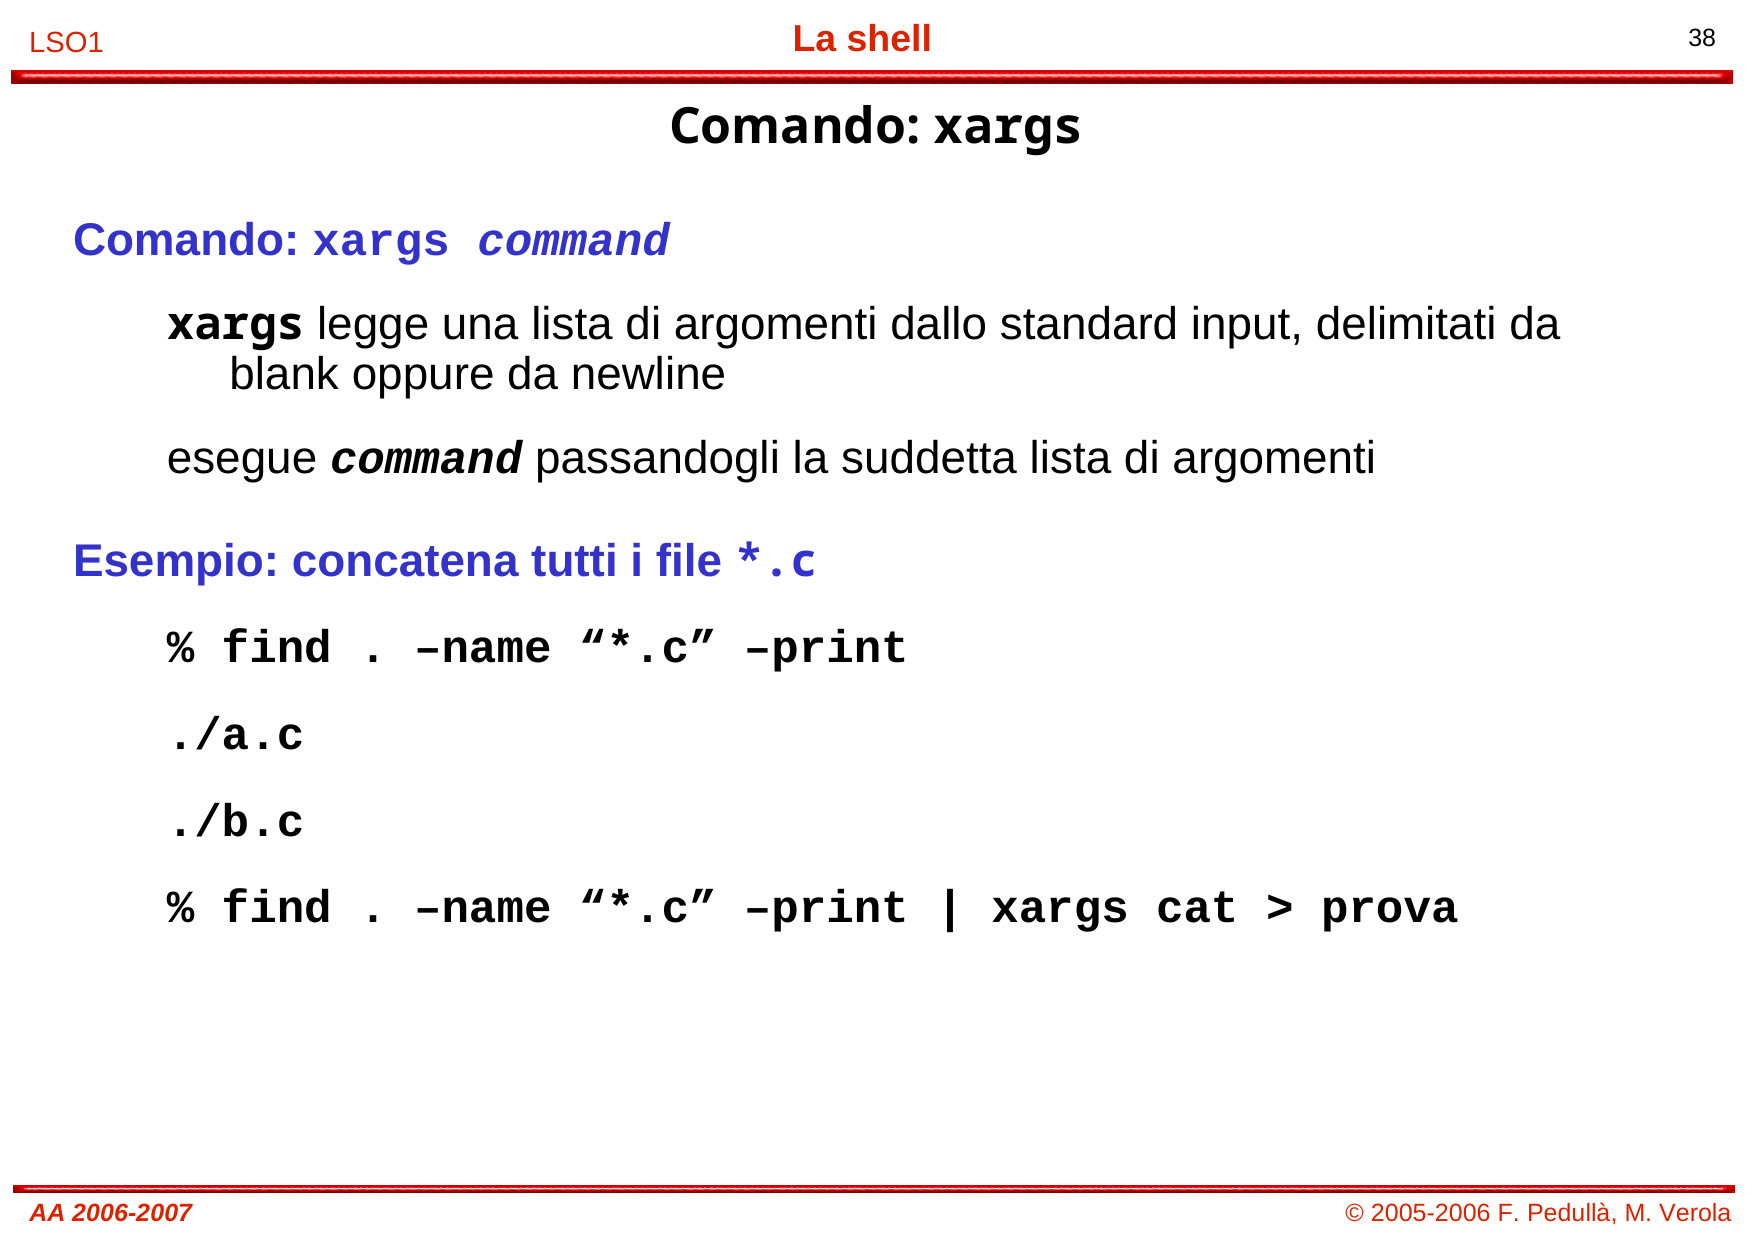

# Comando: xargs
Comando: xargs command
xargs legge una lista di argomenti dallo standard input, delimitati da blank oppure da newline
esegue command passandogli la suddetta lista di argomenti
Esempio: concatena tutti i file *.c
% find . –name “*.c” –print
./a.c
./b.c
% find . –name “*.c” –print | xargs cat > prova